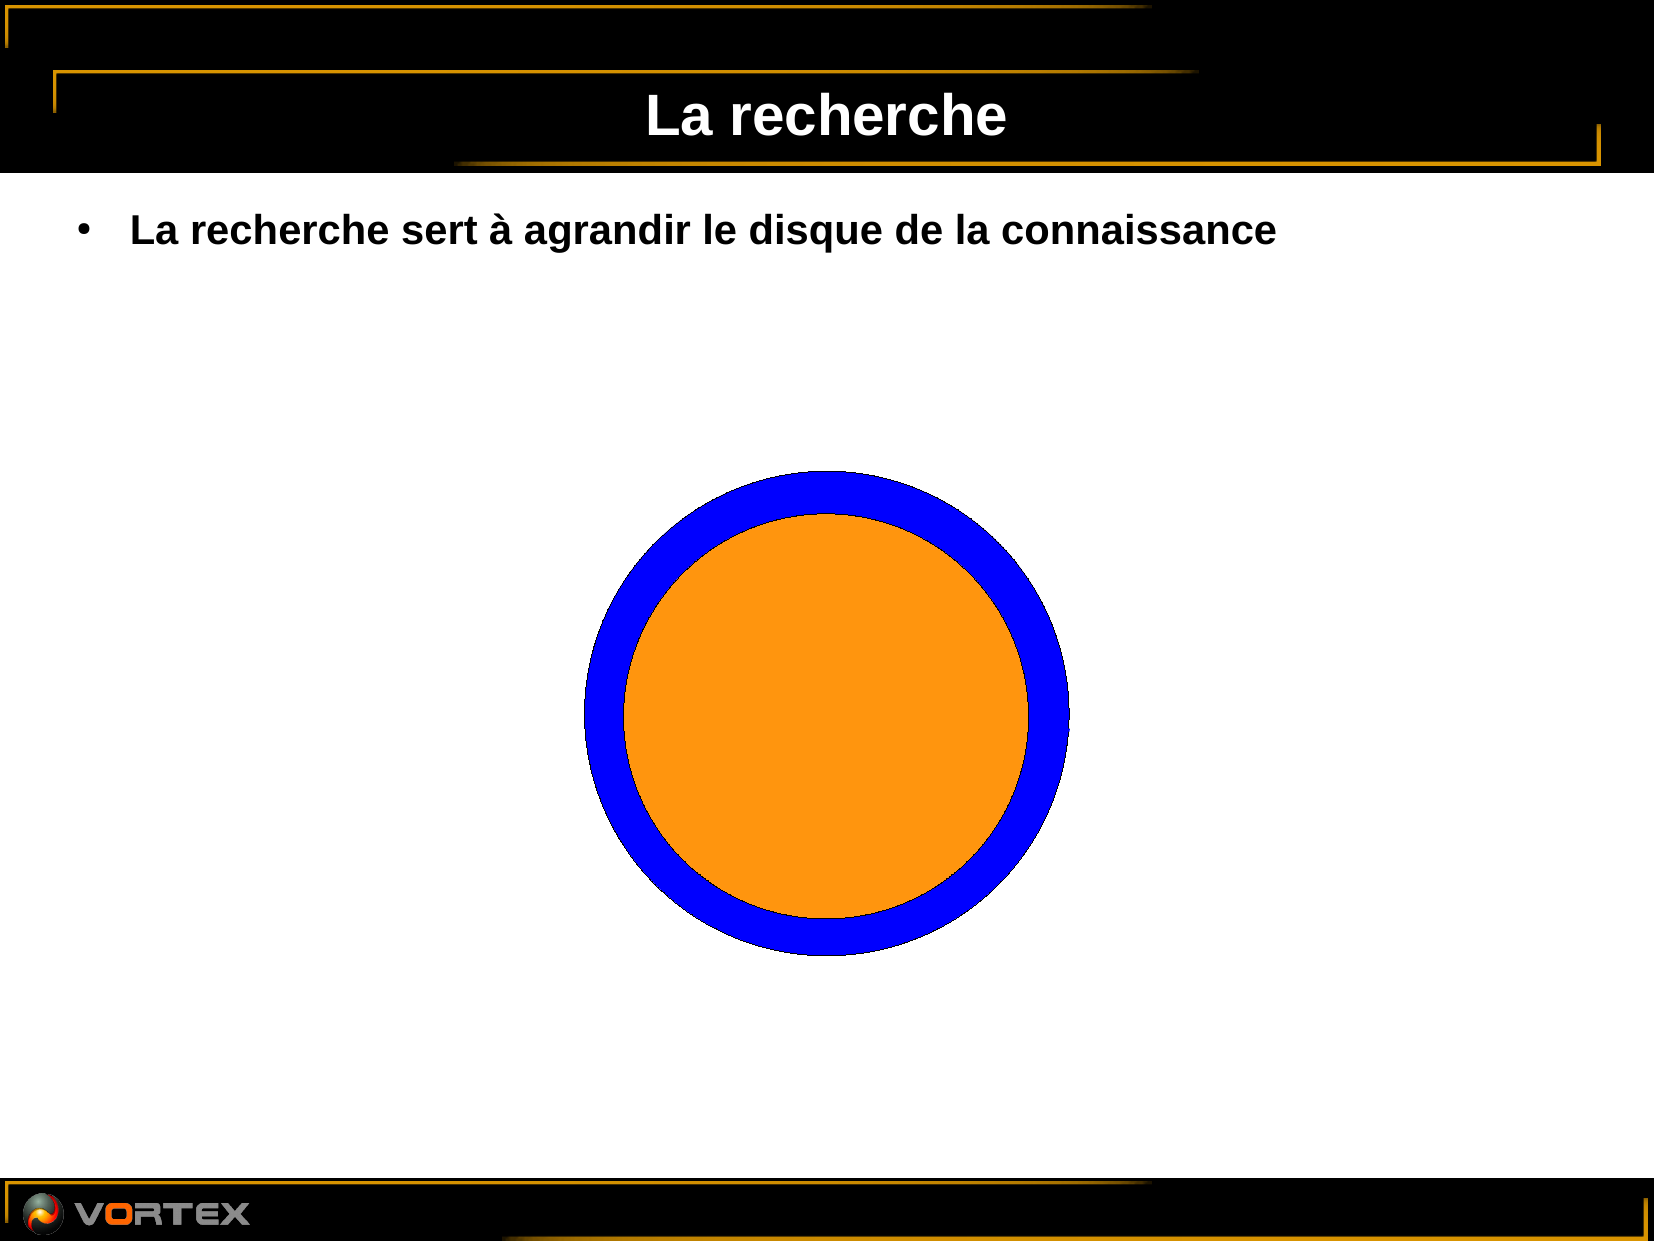

# La recherche
La recherche sert à agrandir le disque de la connaissance